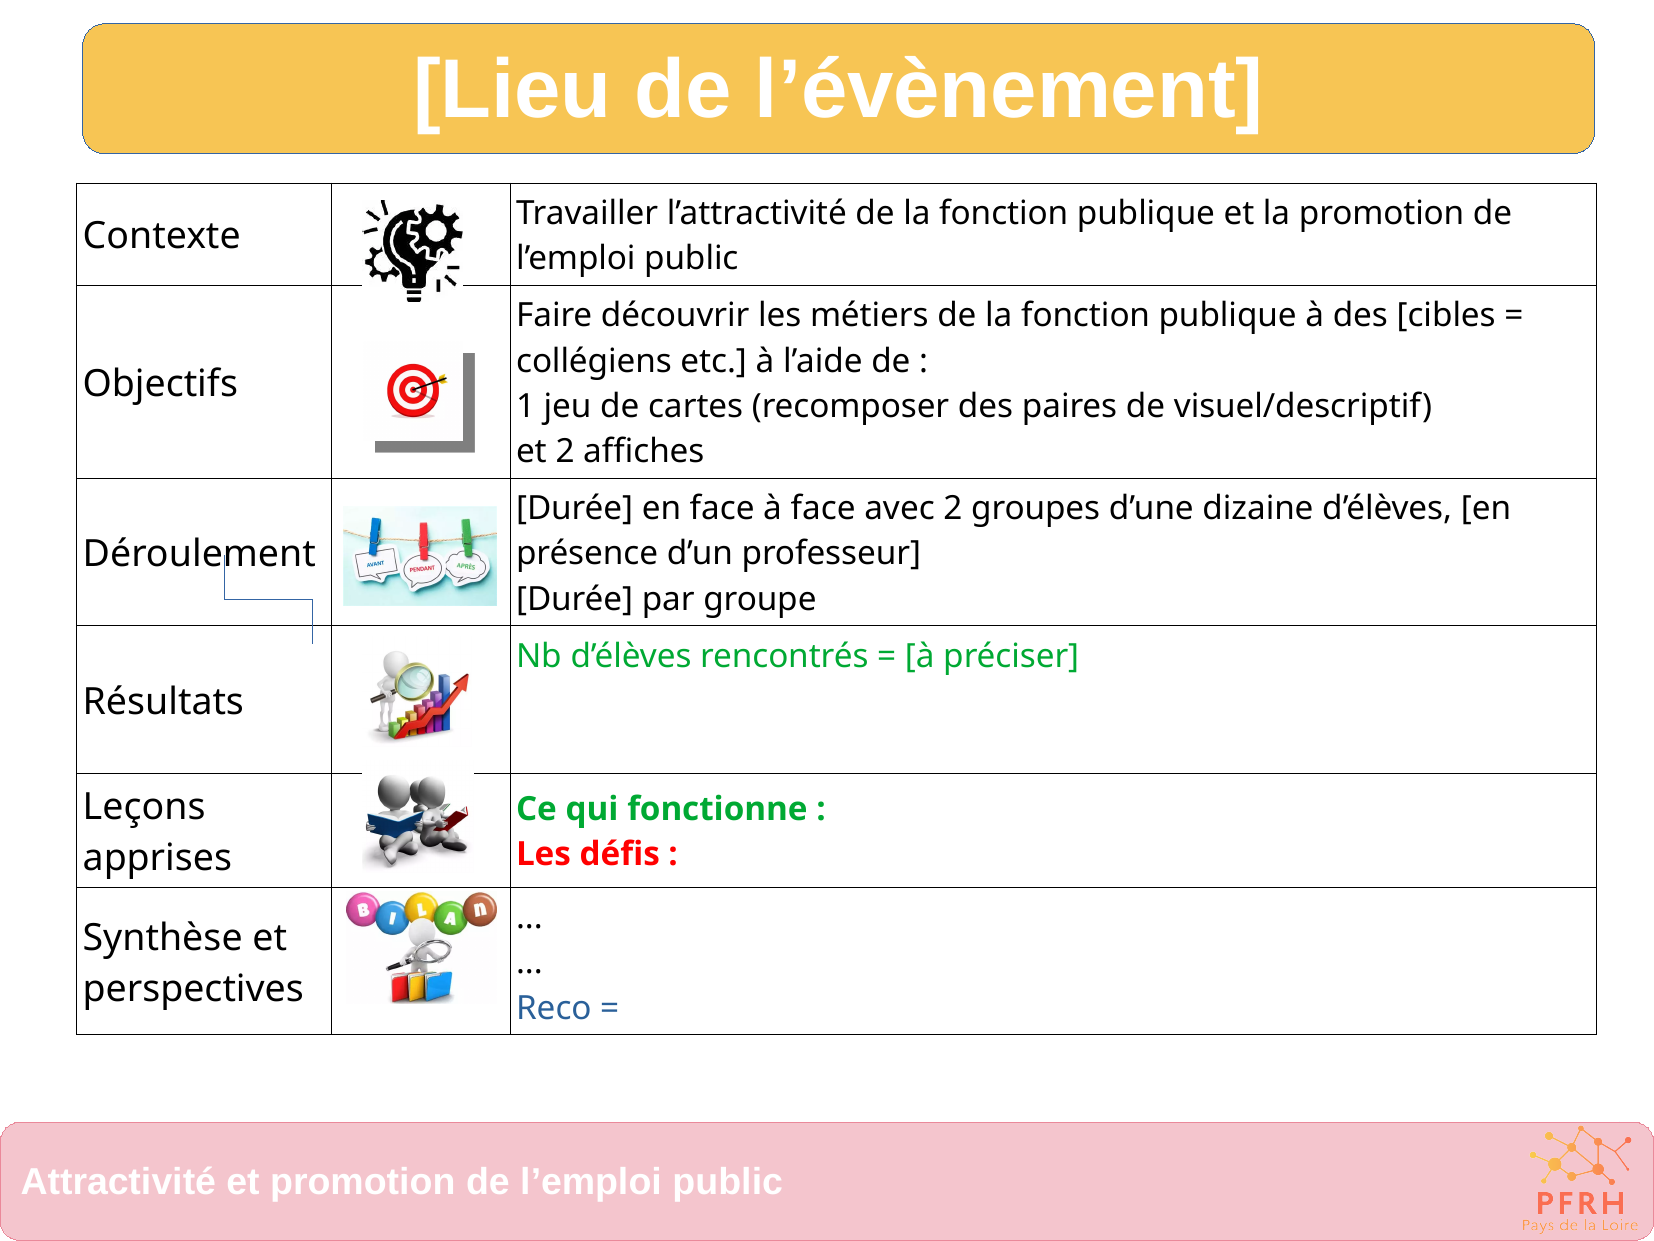

[Lieu de l’évènement]
| Contexte | | Travailler l’attractivité de la fonction publique et la promotion de l’emploi public |
| --- | --- | --- |
| Objectifs | | Faire découvrir les métiers de la fonction publique à des [cibles = collégiens etc.] à l’aide de : 1 jeu de cartes (recomposer des paires de visuel/descriptif) et 2 affiches |
| Déroulement | | [Durée] en face à face avec 2 groupes d’une dizaine d’élèves, [en présence d’un professeur] [Durée] par groupe |
| Résultats | | Nb d’élèves rencontrés = [à préciser] |
| Leçons apprises | | Ce qui fonctionne : Les défis : |
| Synthèse et perspectives | | ... ... Reco = |
Attractivité et promotion de l’emploi public